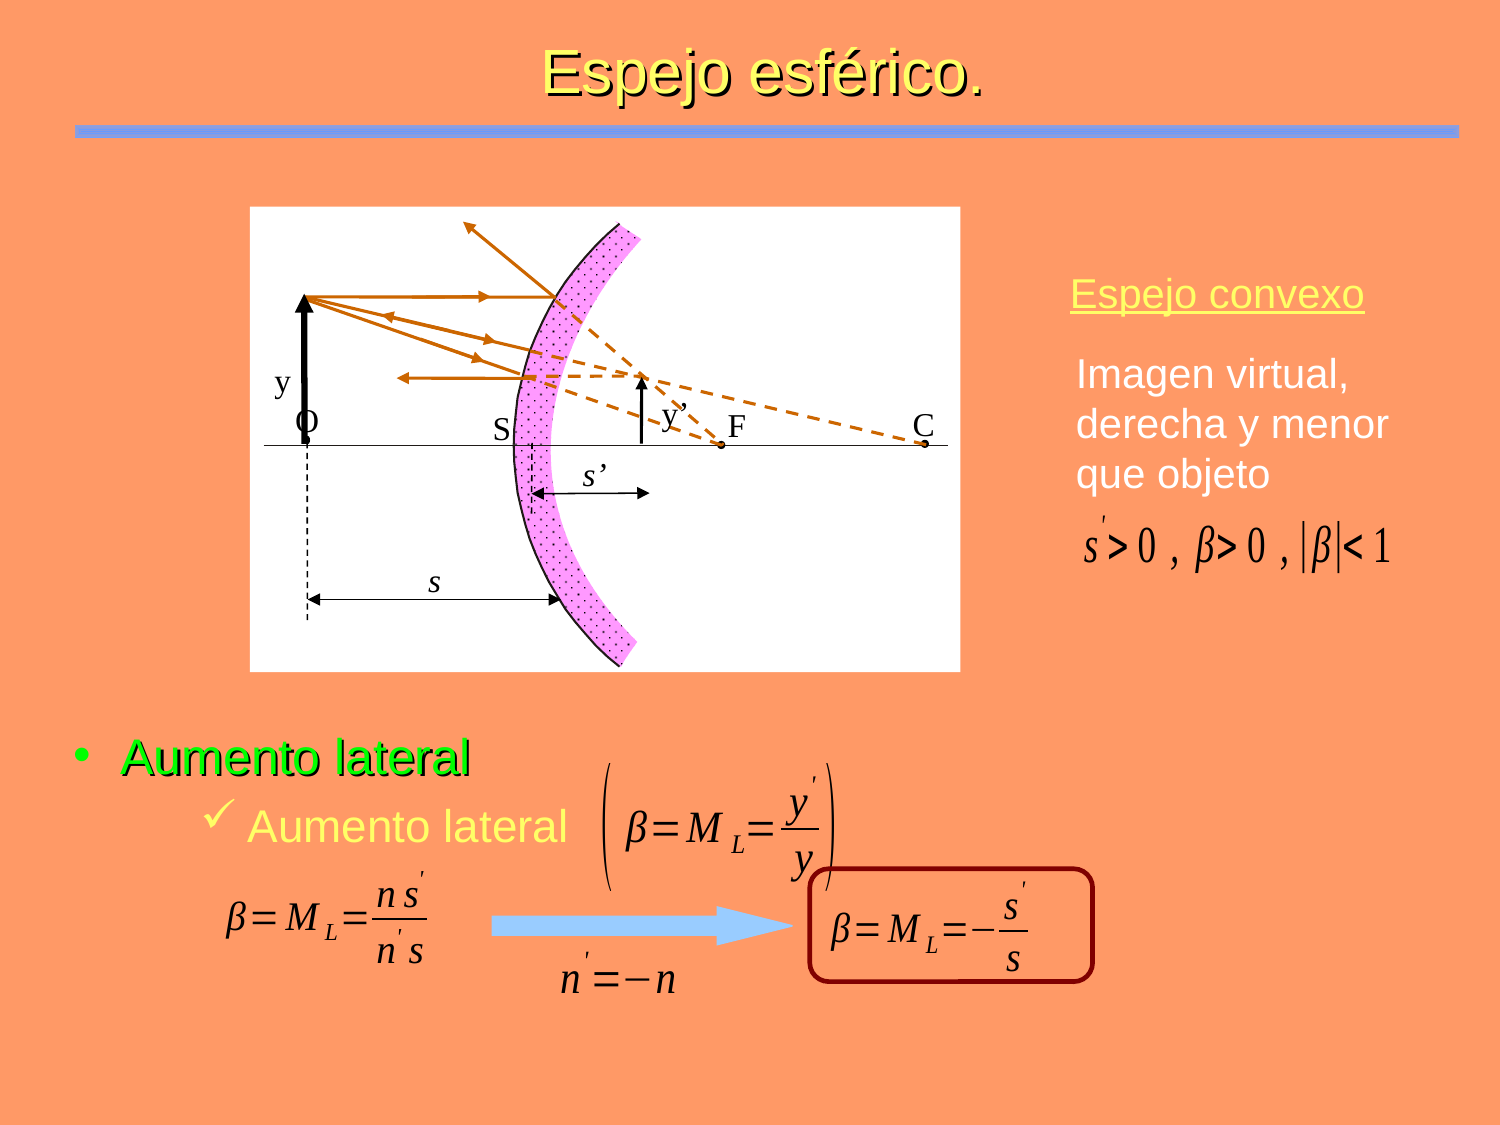

Espejo esférico.
C
S
F
Espejo convexo
y
Imagen virtual,
derecha y menor que objeto
y’
O
s
s’
Aumento lateral
Aumento lateral